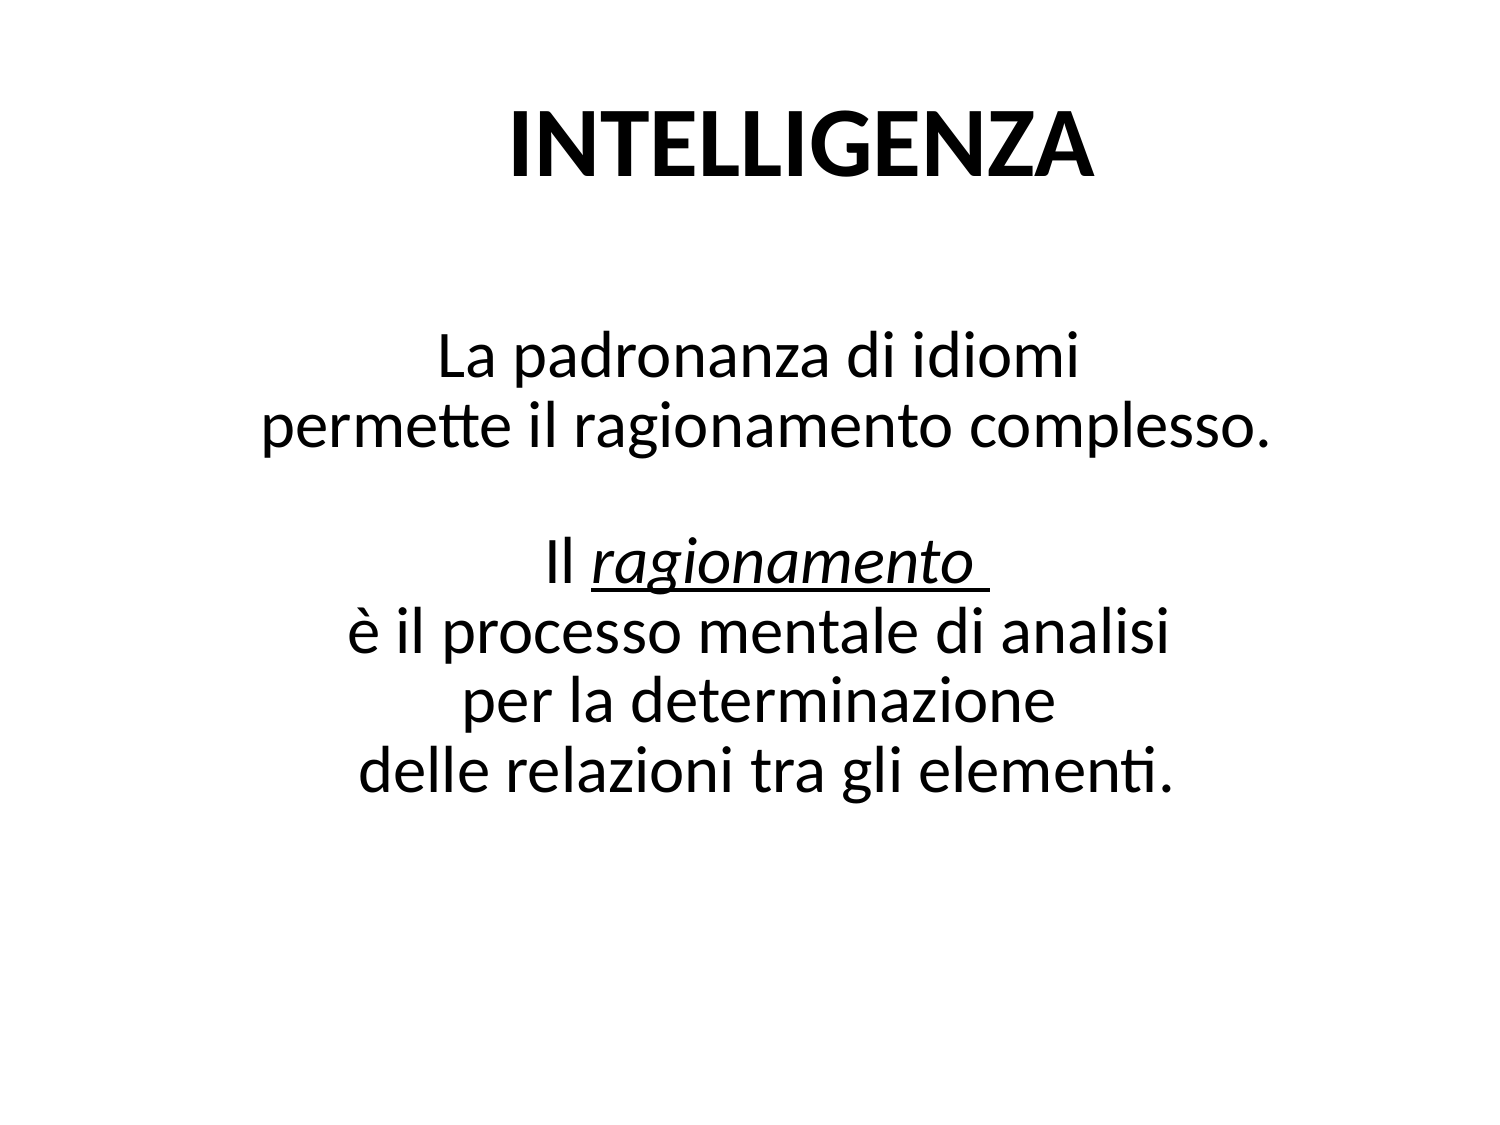

INTELLIGENZA
La padronanza di idiomi
permette il ragionamento complesso.
Il ragionamento
è il processo mentale di analisi
per la determinazione
delle relazioni tra gli elementi.